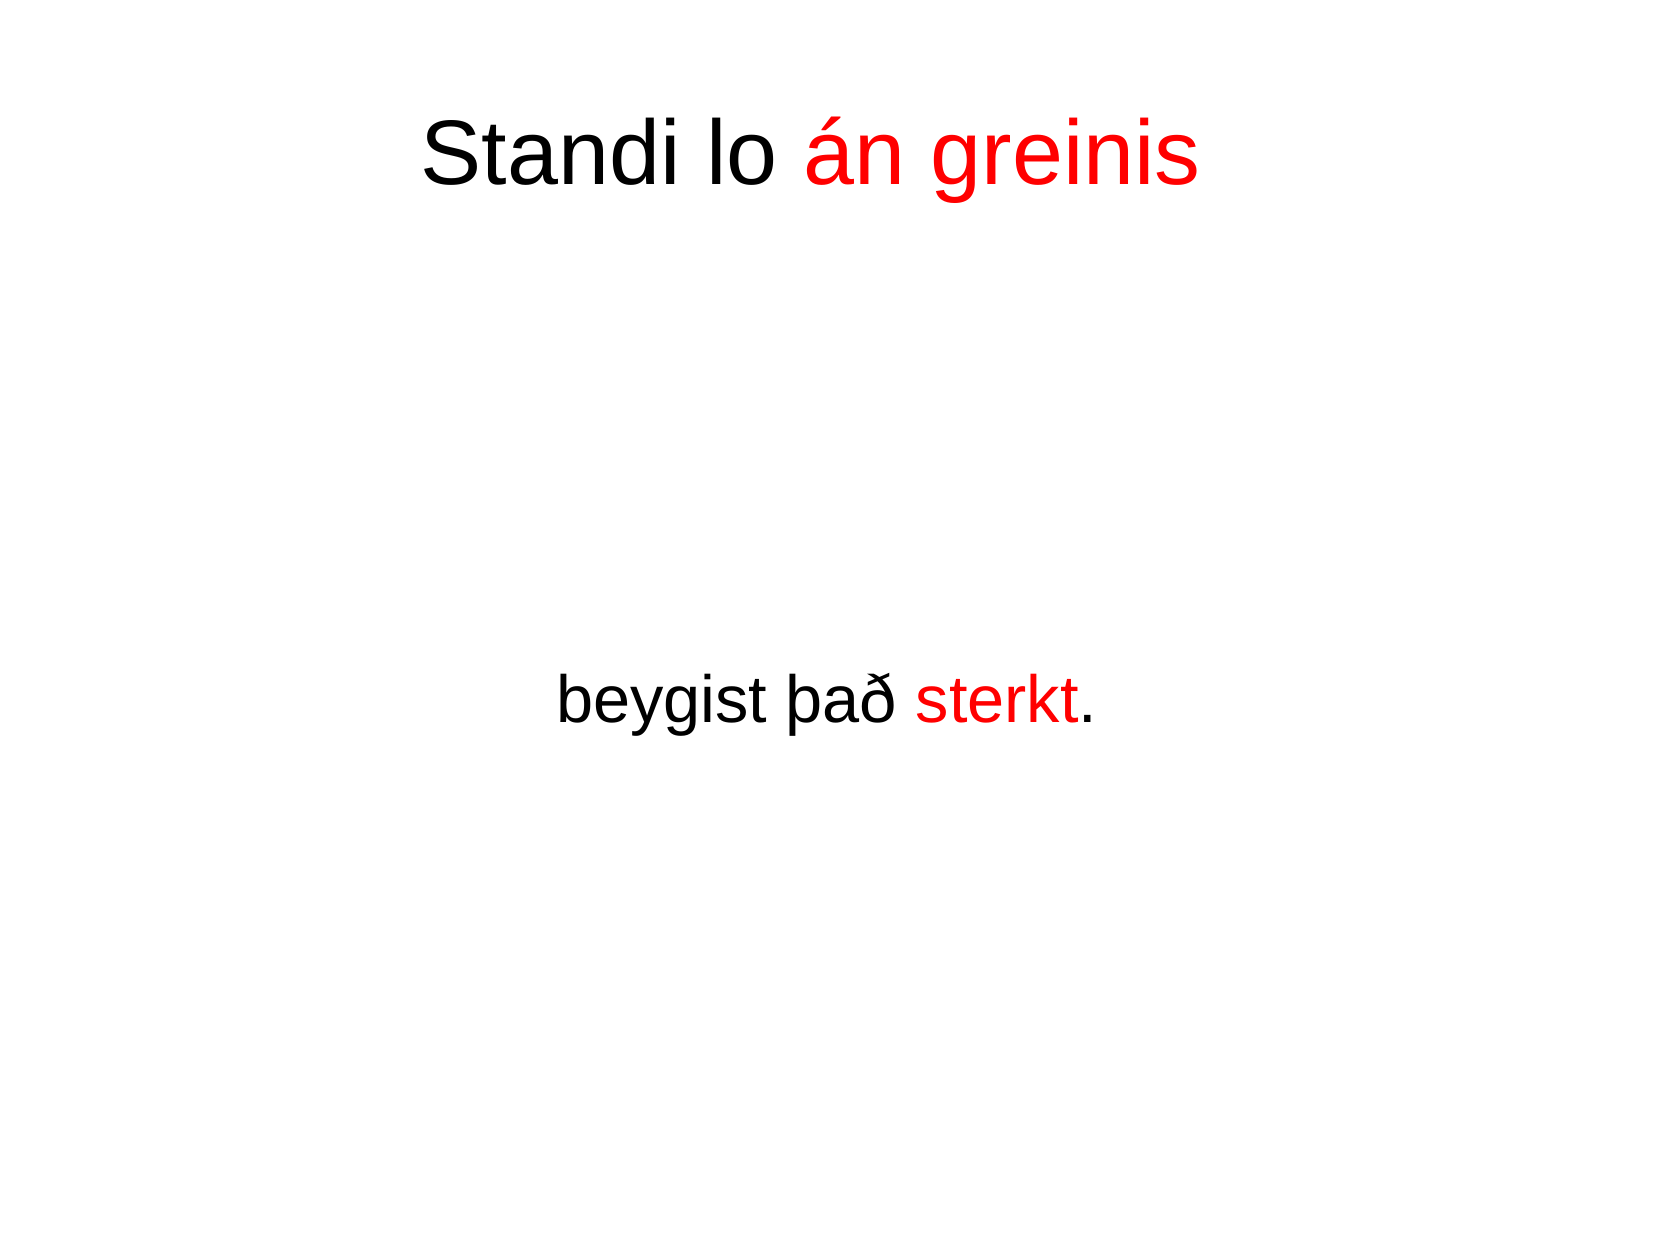

# Standi lo án greinis
beygist það sterkt.